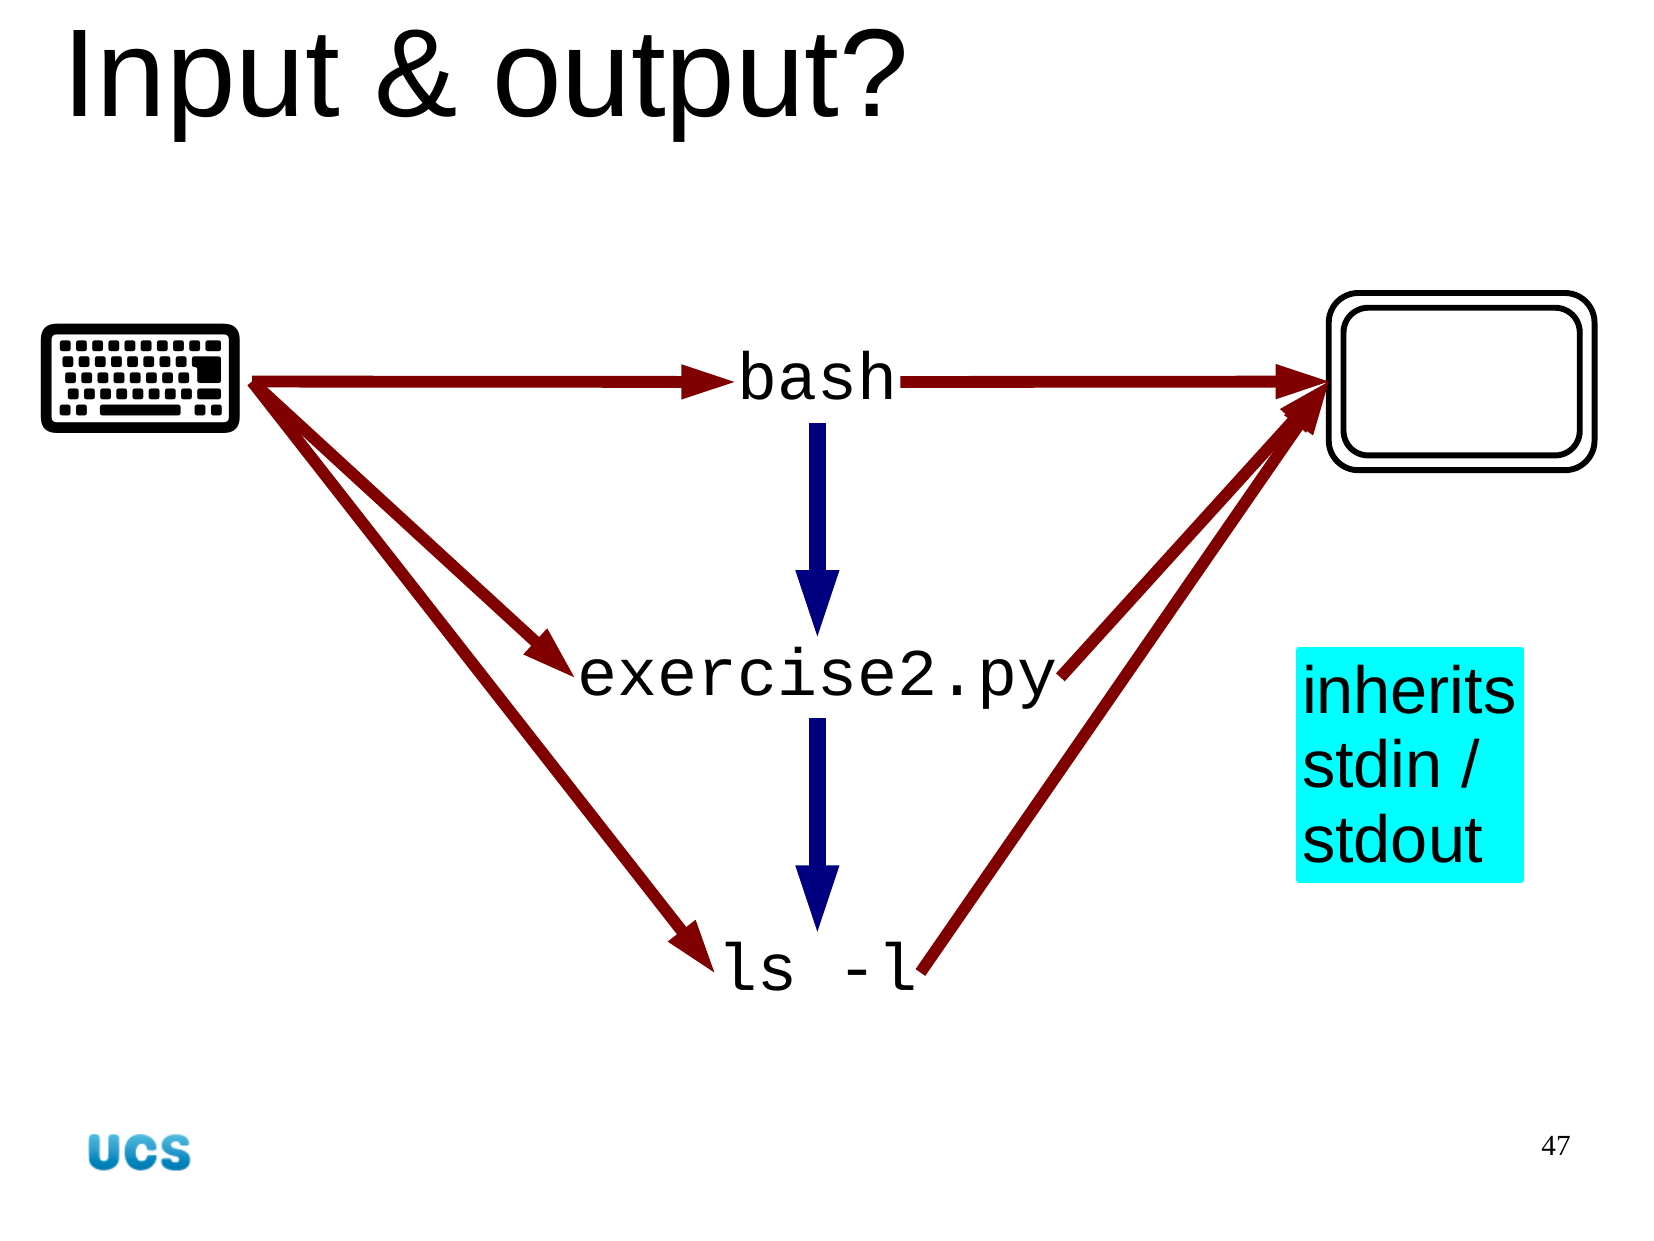

Input & output?
⌨
bash
exercise2.py
inherits
stdin /
stdout
ls -l
47